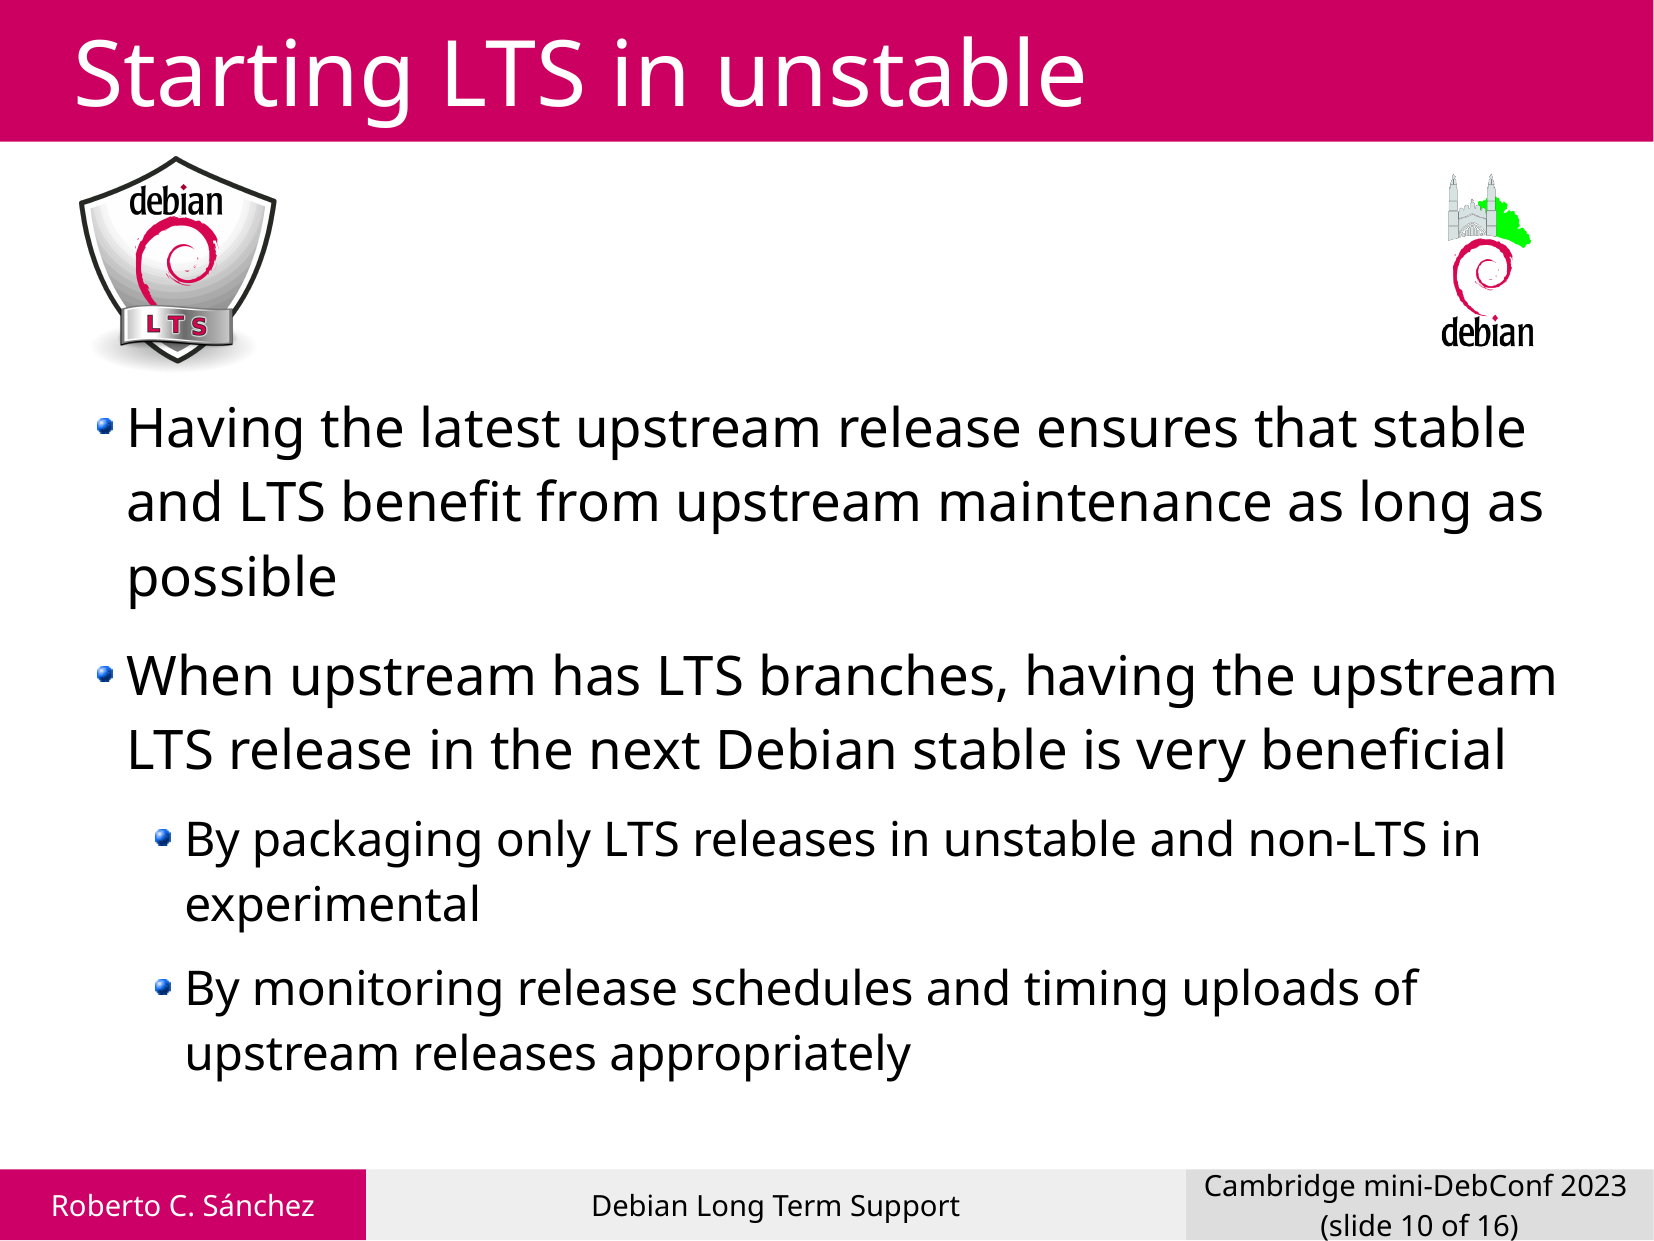

# Starting LTS in unstable
Having the latest upstream release ensures that stable and LTS benefit from upstream maintenance as long as possible
When upstream has LTS branches, having the upstream LTS release in the next Debian stable is very beneficial
By packaging only LTS releases in unstable and non-LTS in experimental
By monitoring release schedules and timing uploads of upstream releases appropriately
07.08.17
10